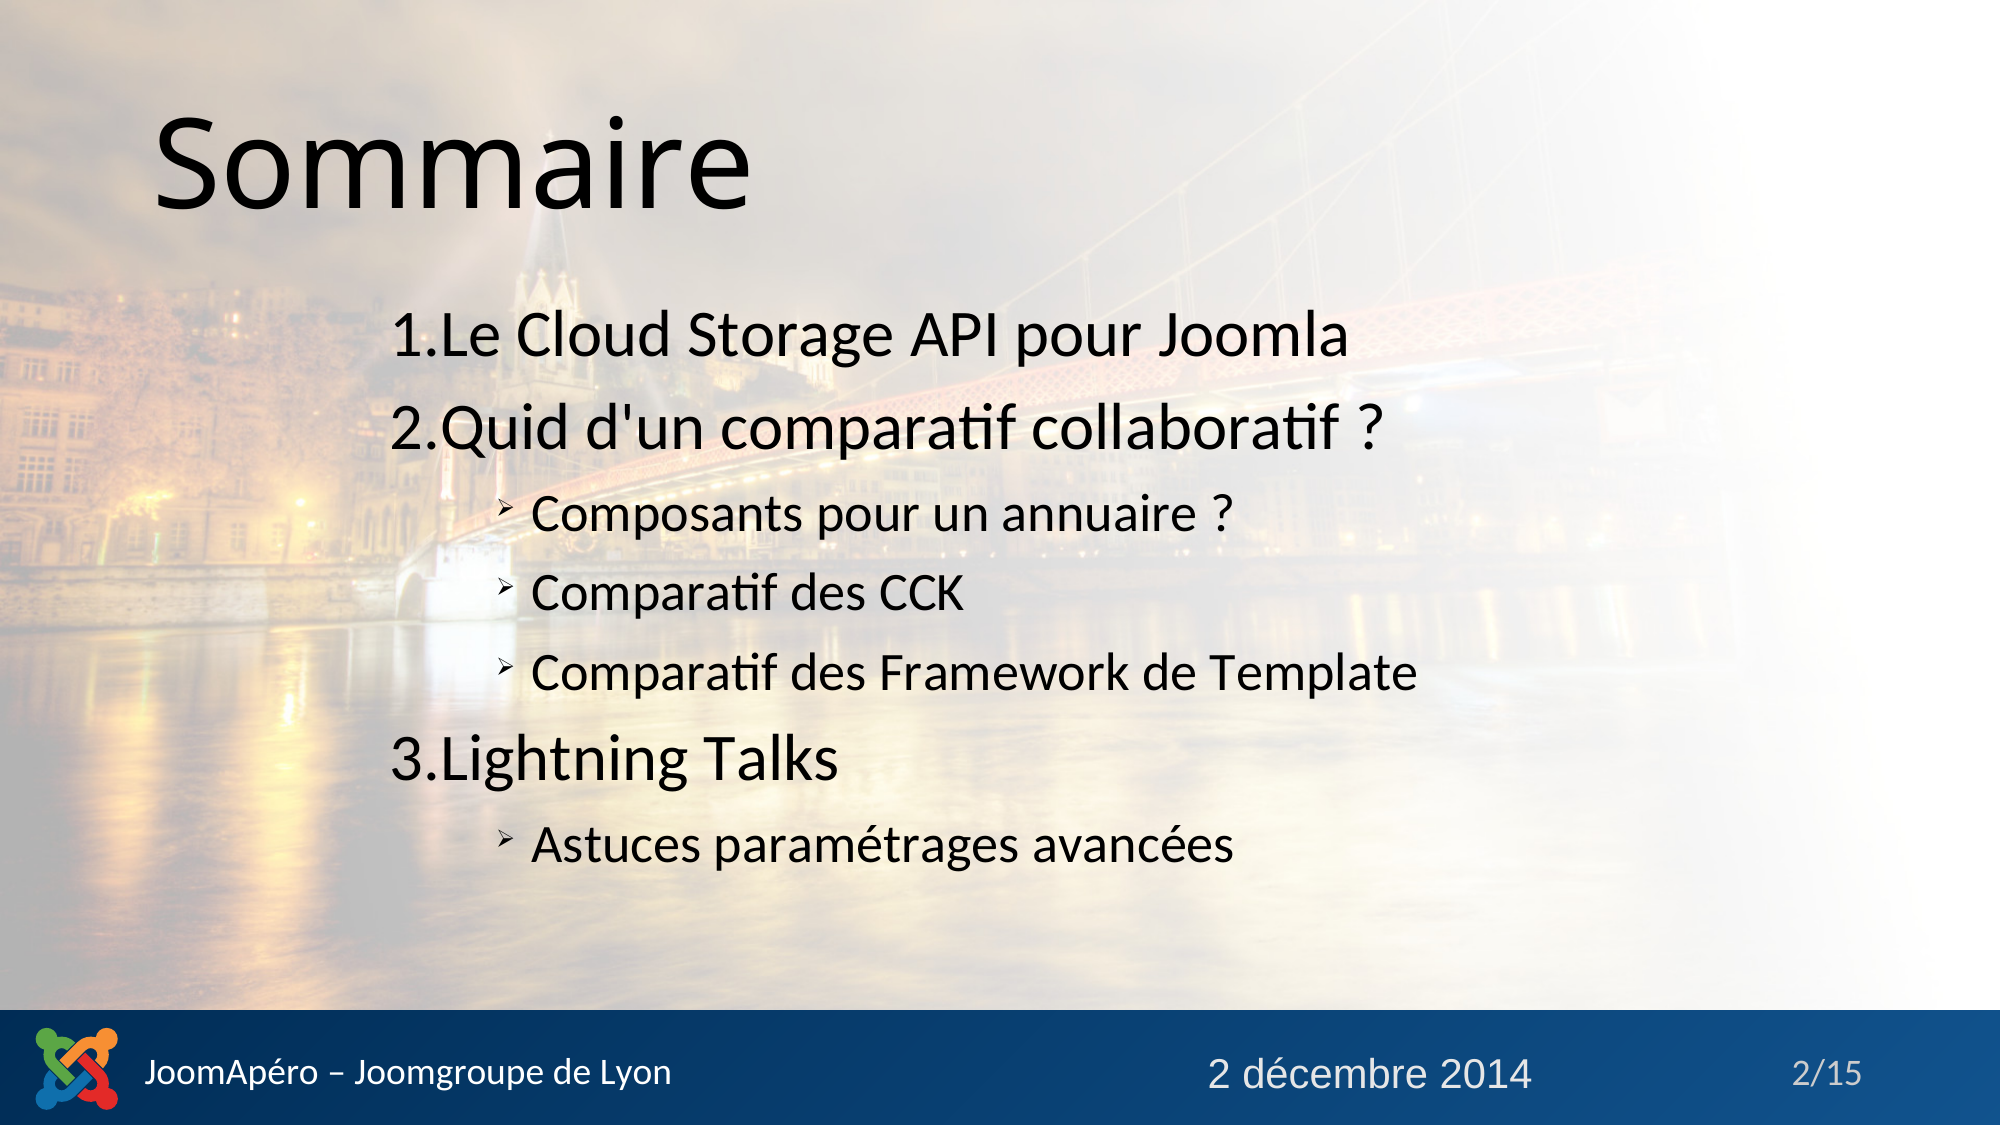

# Sommaire
Le Cloud Storage API pour Joomla
Quid d'un comparatif collaboratif ?
Composants pour un annuaire ?
Comparatif des CCK
Comparatif des Framework de Template
Lightning Talks
Astuces paramétrages avancées
2